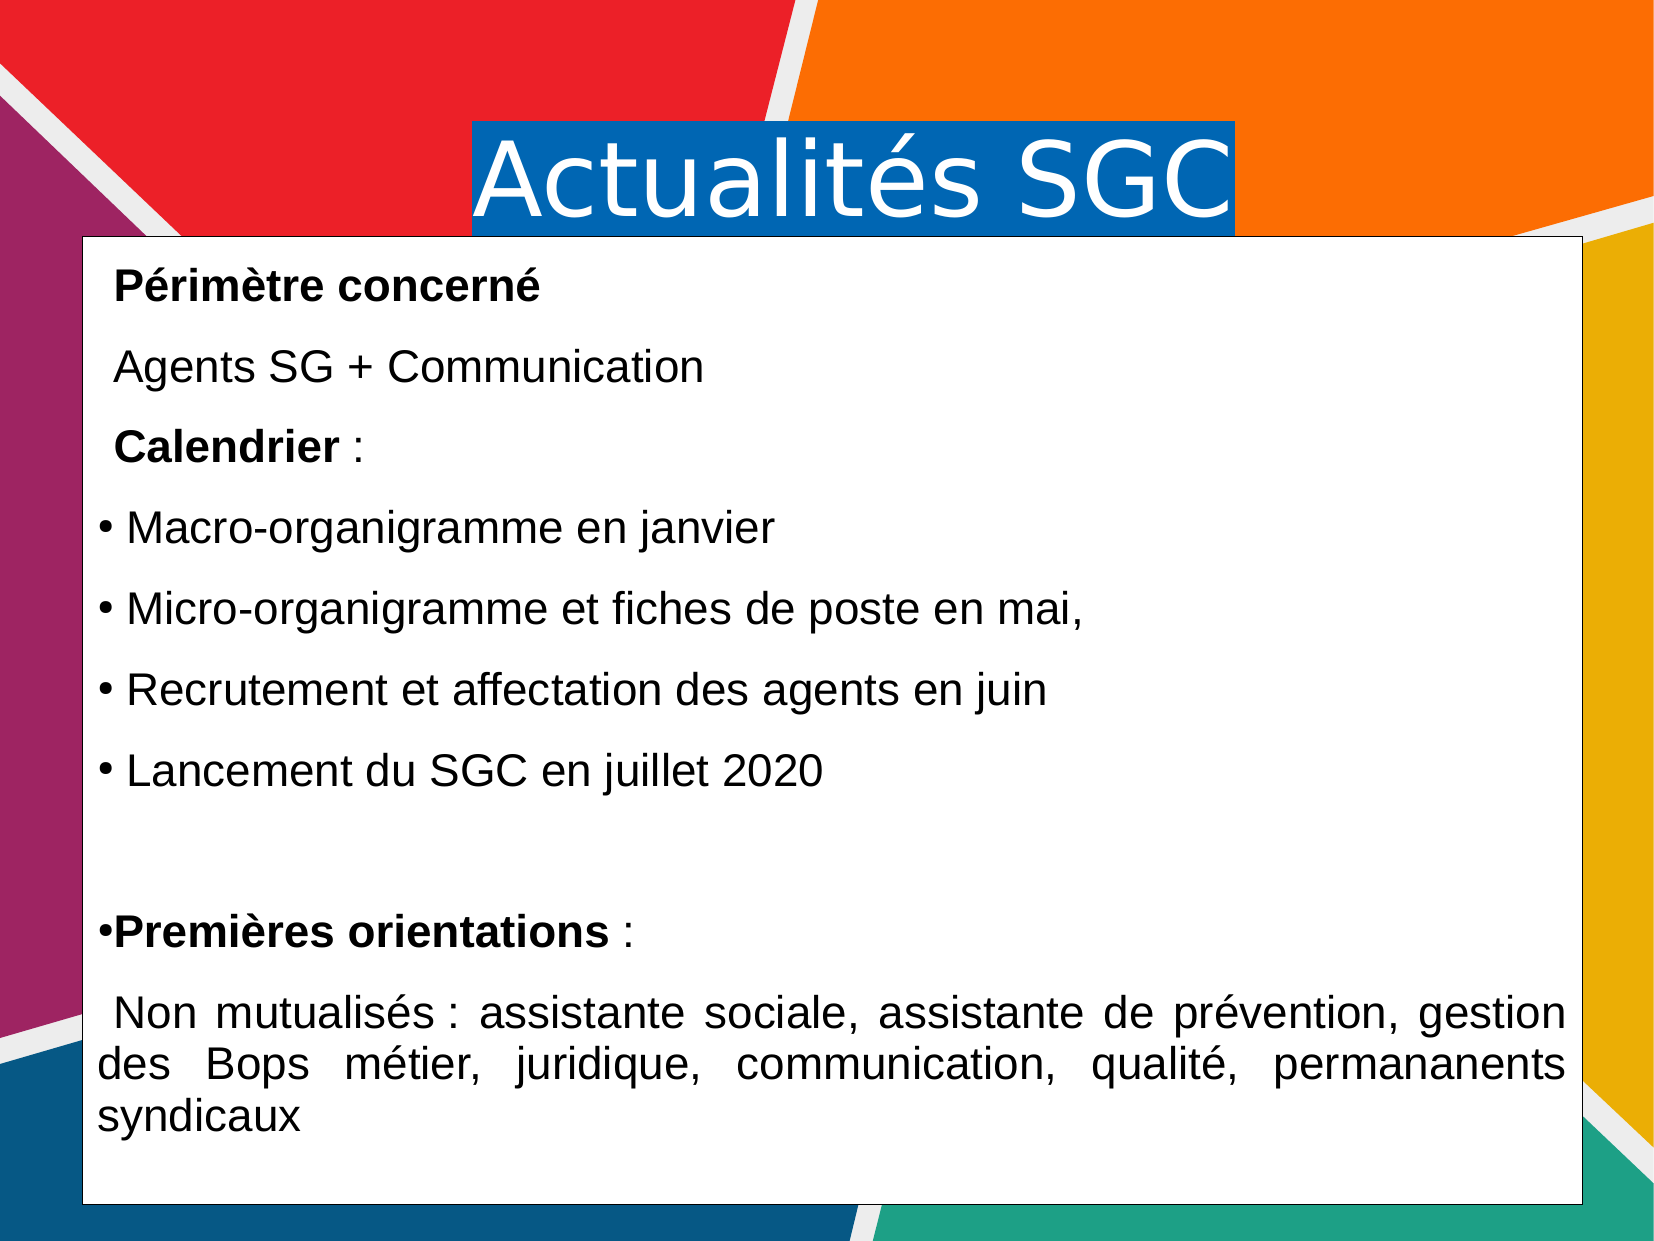

# Actualités SGC
Périmètre concerné
Agents SG + Communication
Calendrier :
 Macro-organigramme en janvier
 Micro-organigramme et fiches de poste en mai,
 Recrutement et affectation des agents en juin
 Lancement du SGC en juillet 2020
Premières orientations :
Non mutualisés : assistante sociale, assistante de prévention, gestion des Bops métier, juridique, communication, qualité, permananents syndicaux